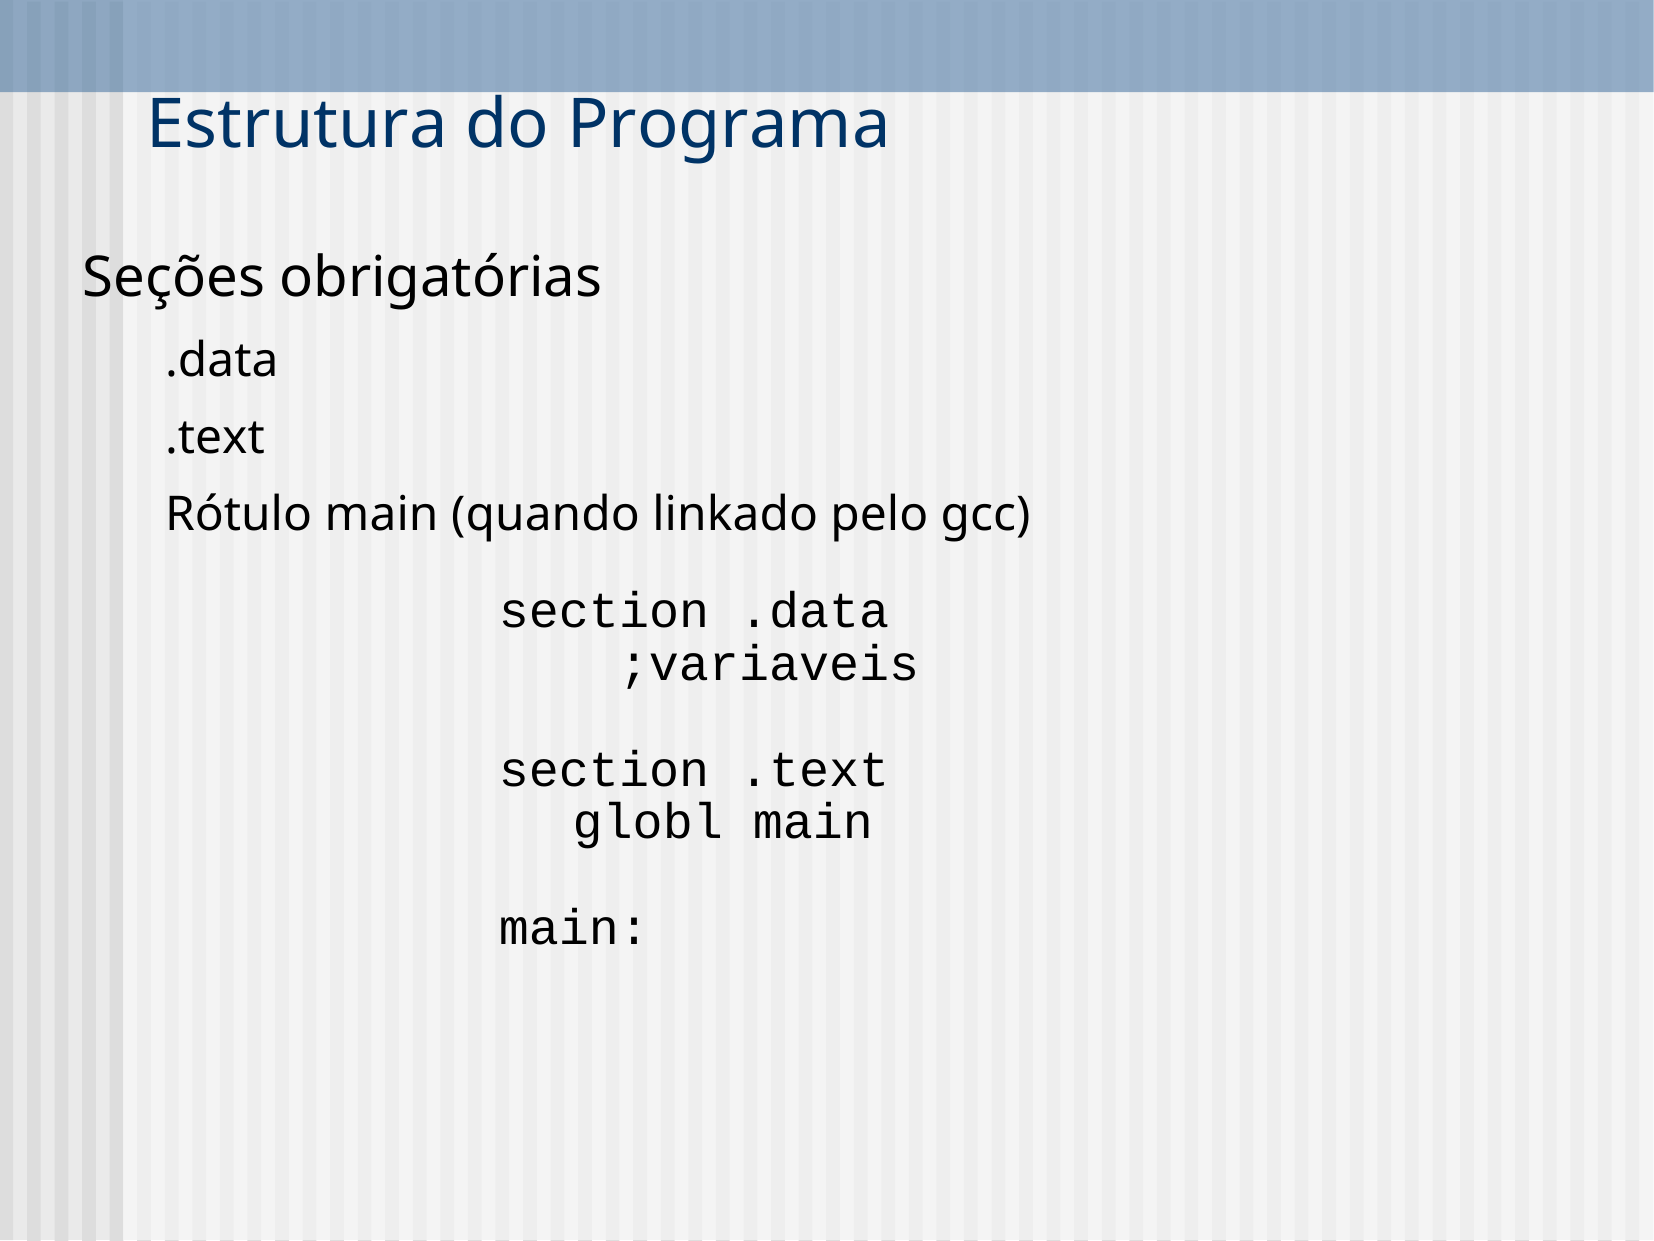

# Estrutura do Programa
Seções obrigatórias
.data
.text
Rótulo main (quando linkado pelo gcc)
section .data
 ;variaveis
section .text
	globl main
main: